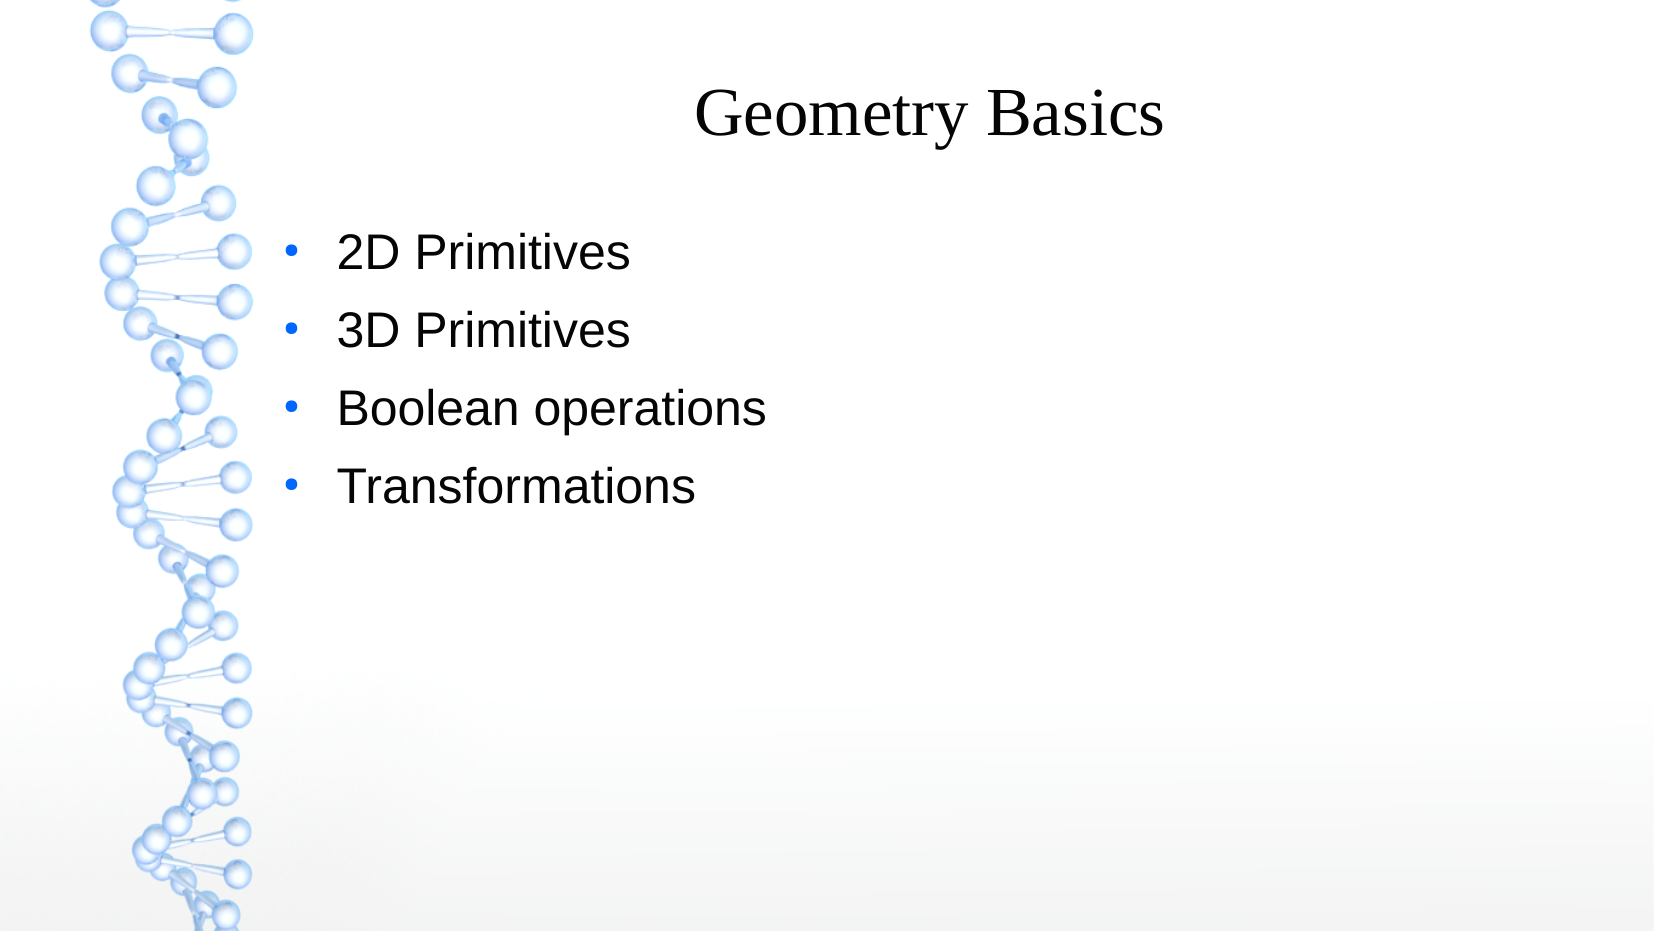

# Geometry Basics
2D Primitives
3D Primitives
Boolean operations
Transformations